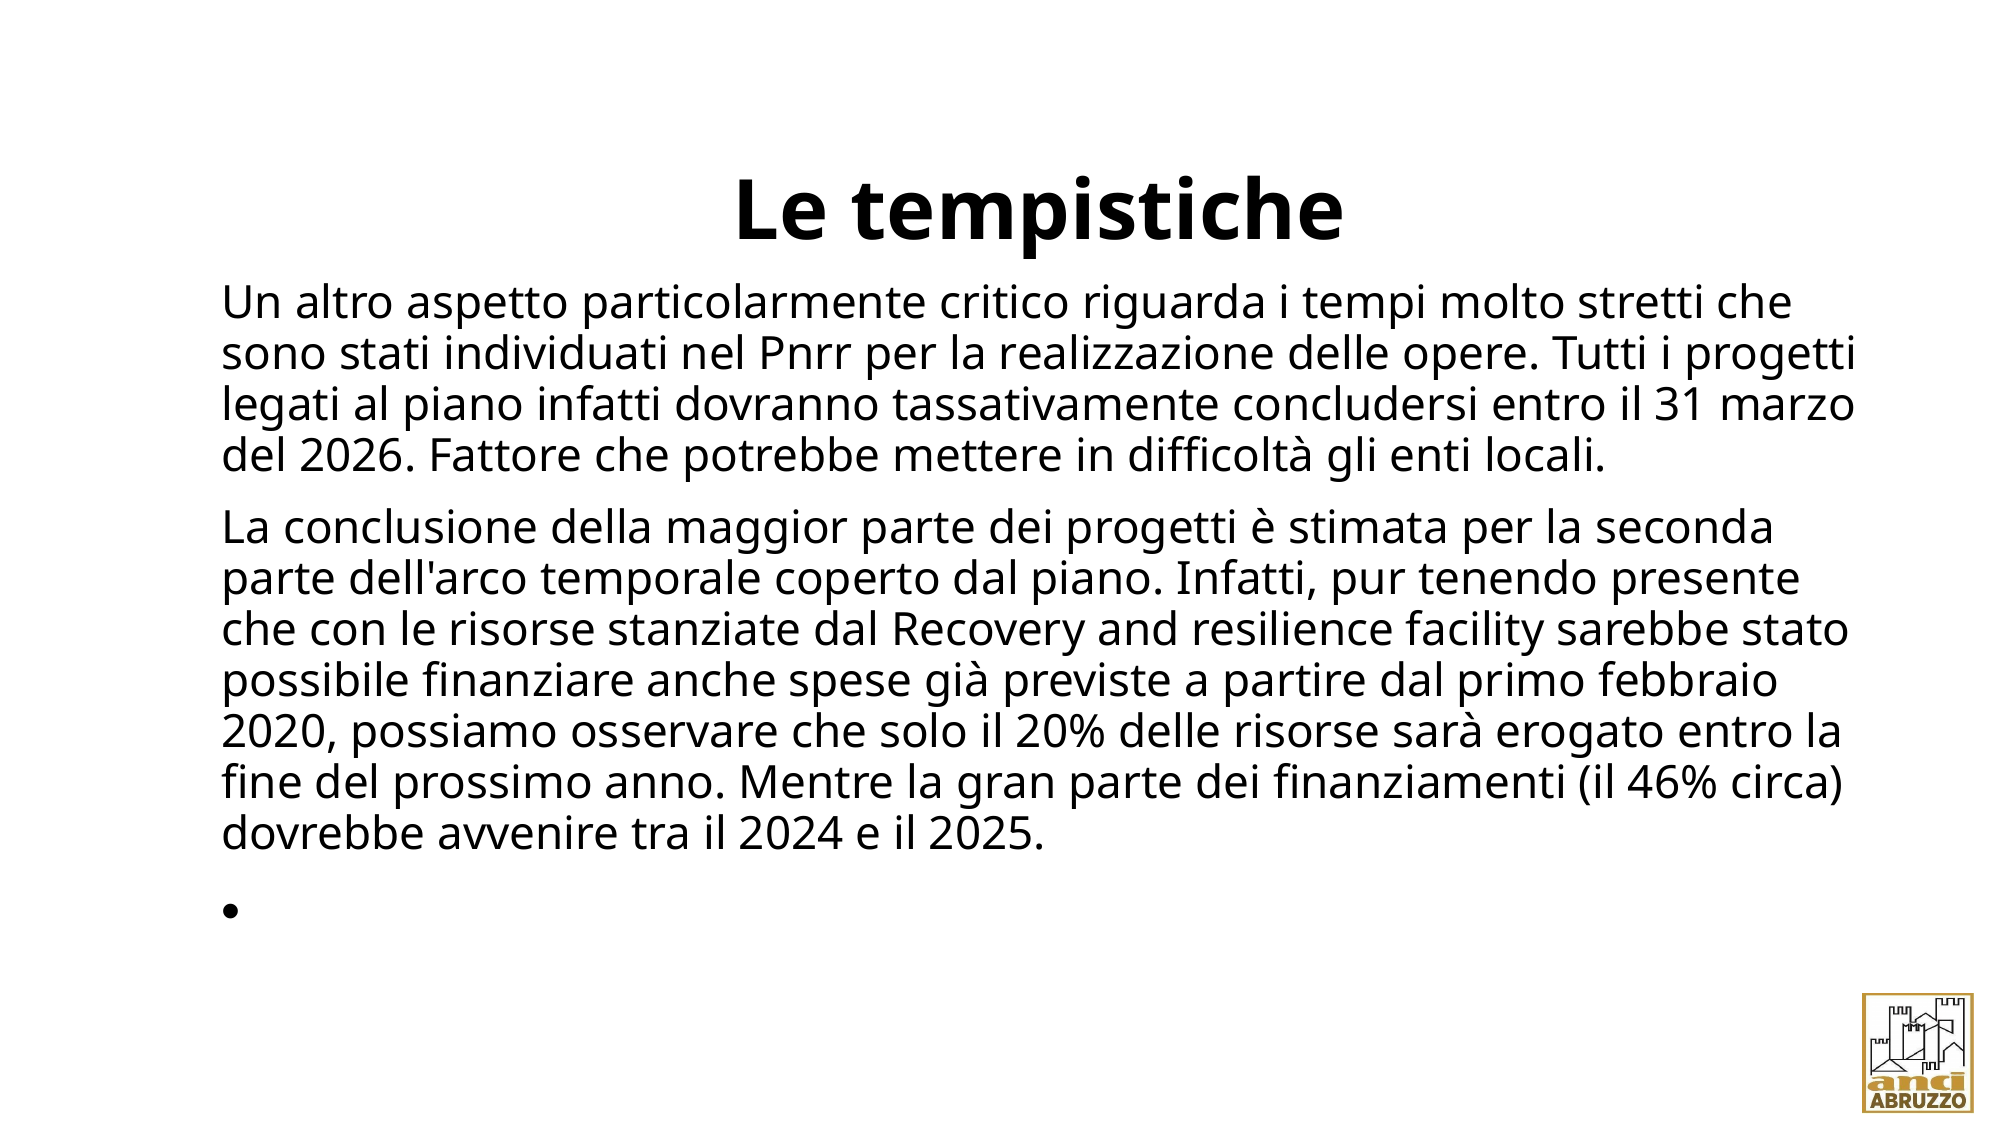

# Le tempistiche
Un altro aspetto particolarmente critico riguarda i tempi molto stretti che sono stati individuati nel Pnrr per la realizzazione delle opere. Tutti i progetti legati al piano infatti dovranno tassativamente concludersi entro il 31 marzo del 2026. Fattore che potrebbe mettere in difficoltà gli enti locali.
La conclusione della maggior parte dei progetti è stimata per la seconda parte dell'arco temporale coperto dal piano. Infatti, pur tenendo presente che con le risorse stanziate dal Recovery and resilience facility sarebbe stato possibile finanziare anche spese già previste a partire dal primo febbraio 2020, possiamo osservare che solo il 20% delle risorse sarà erogato entro la fine del prossimo anno. Mentre la gran parte dei finanziamenti (il 46% circa) dovrebbe avvenire tra il 2024 e il 2025.